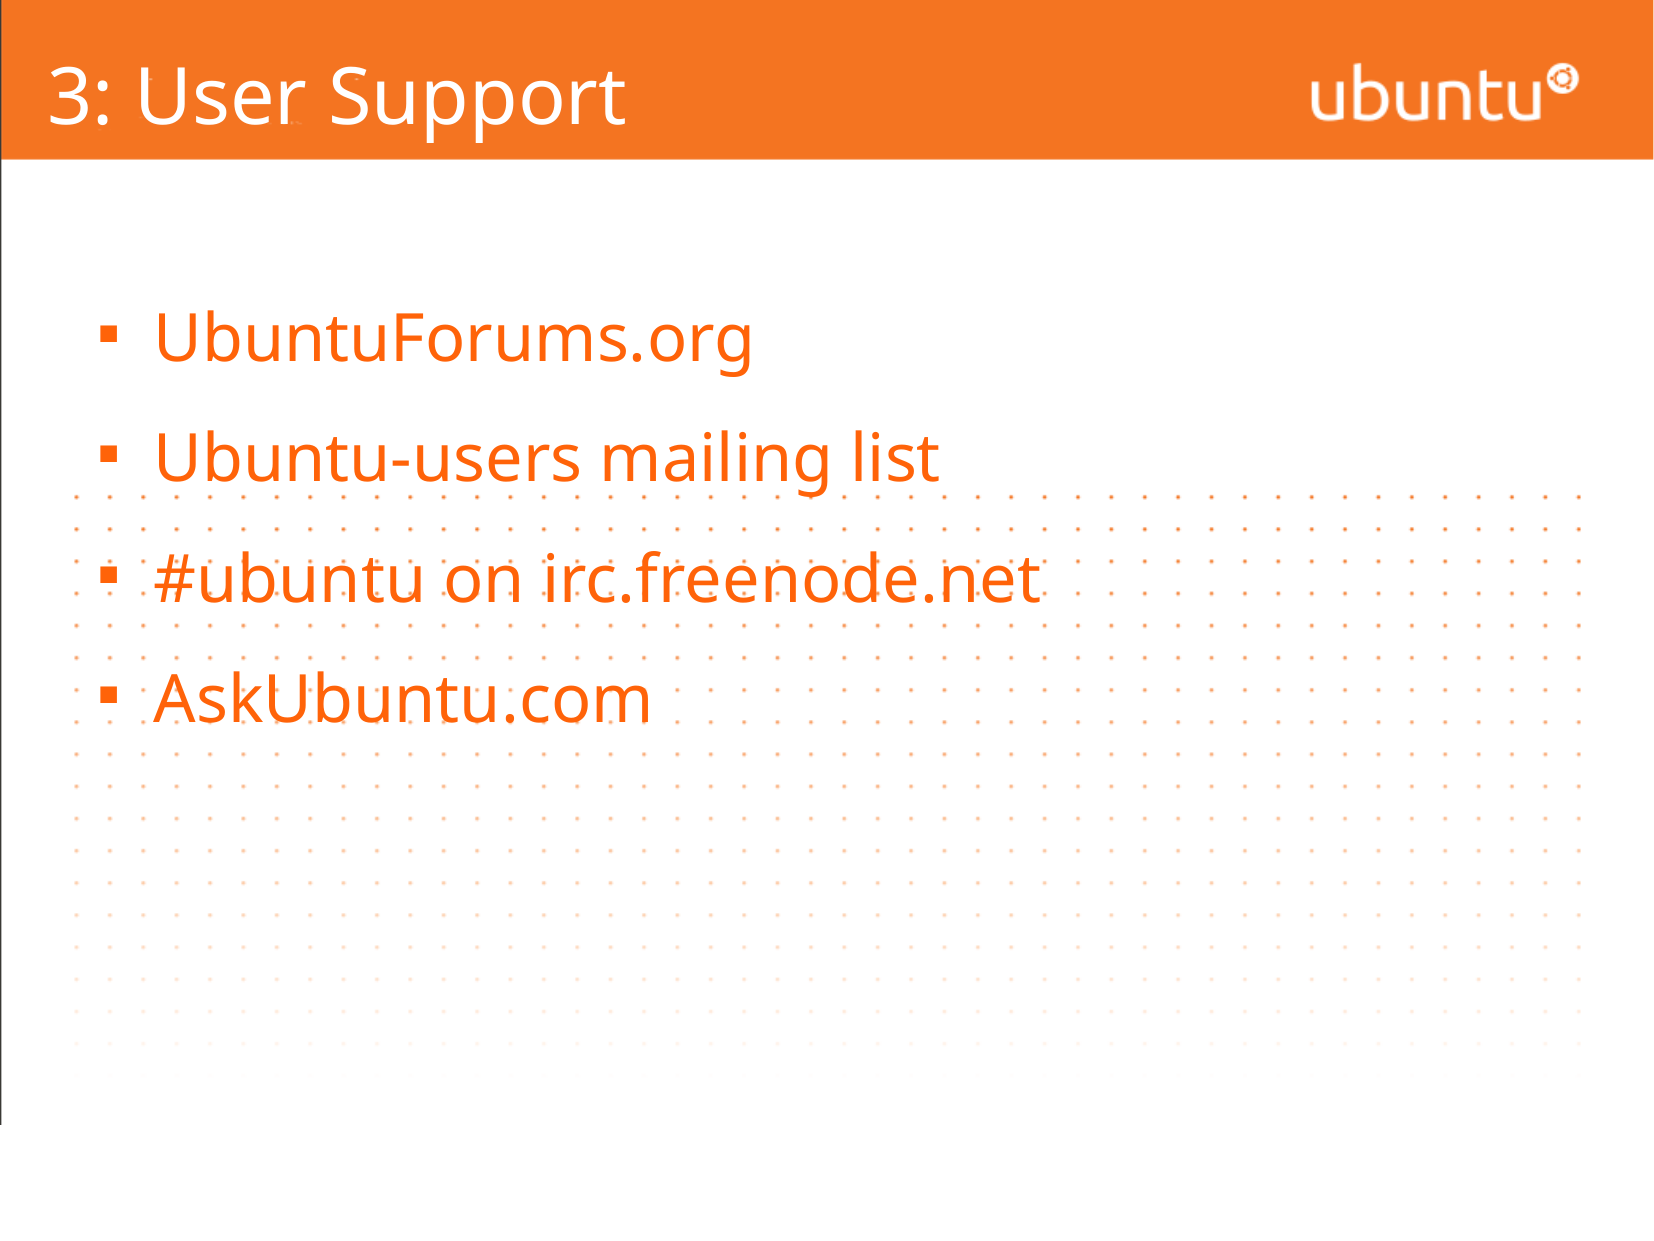

# 3: User Support
UbuntuForums.org
Ubuntu-users mailing list
#ubuntu on irc.freenode.net
AskUbuntu.com